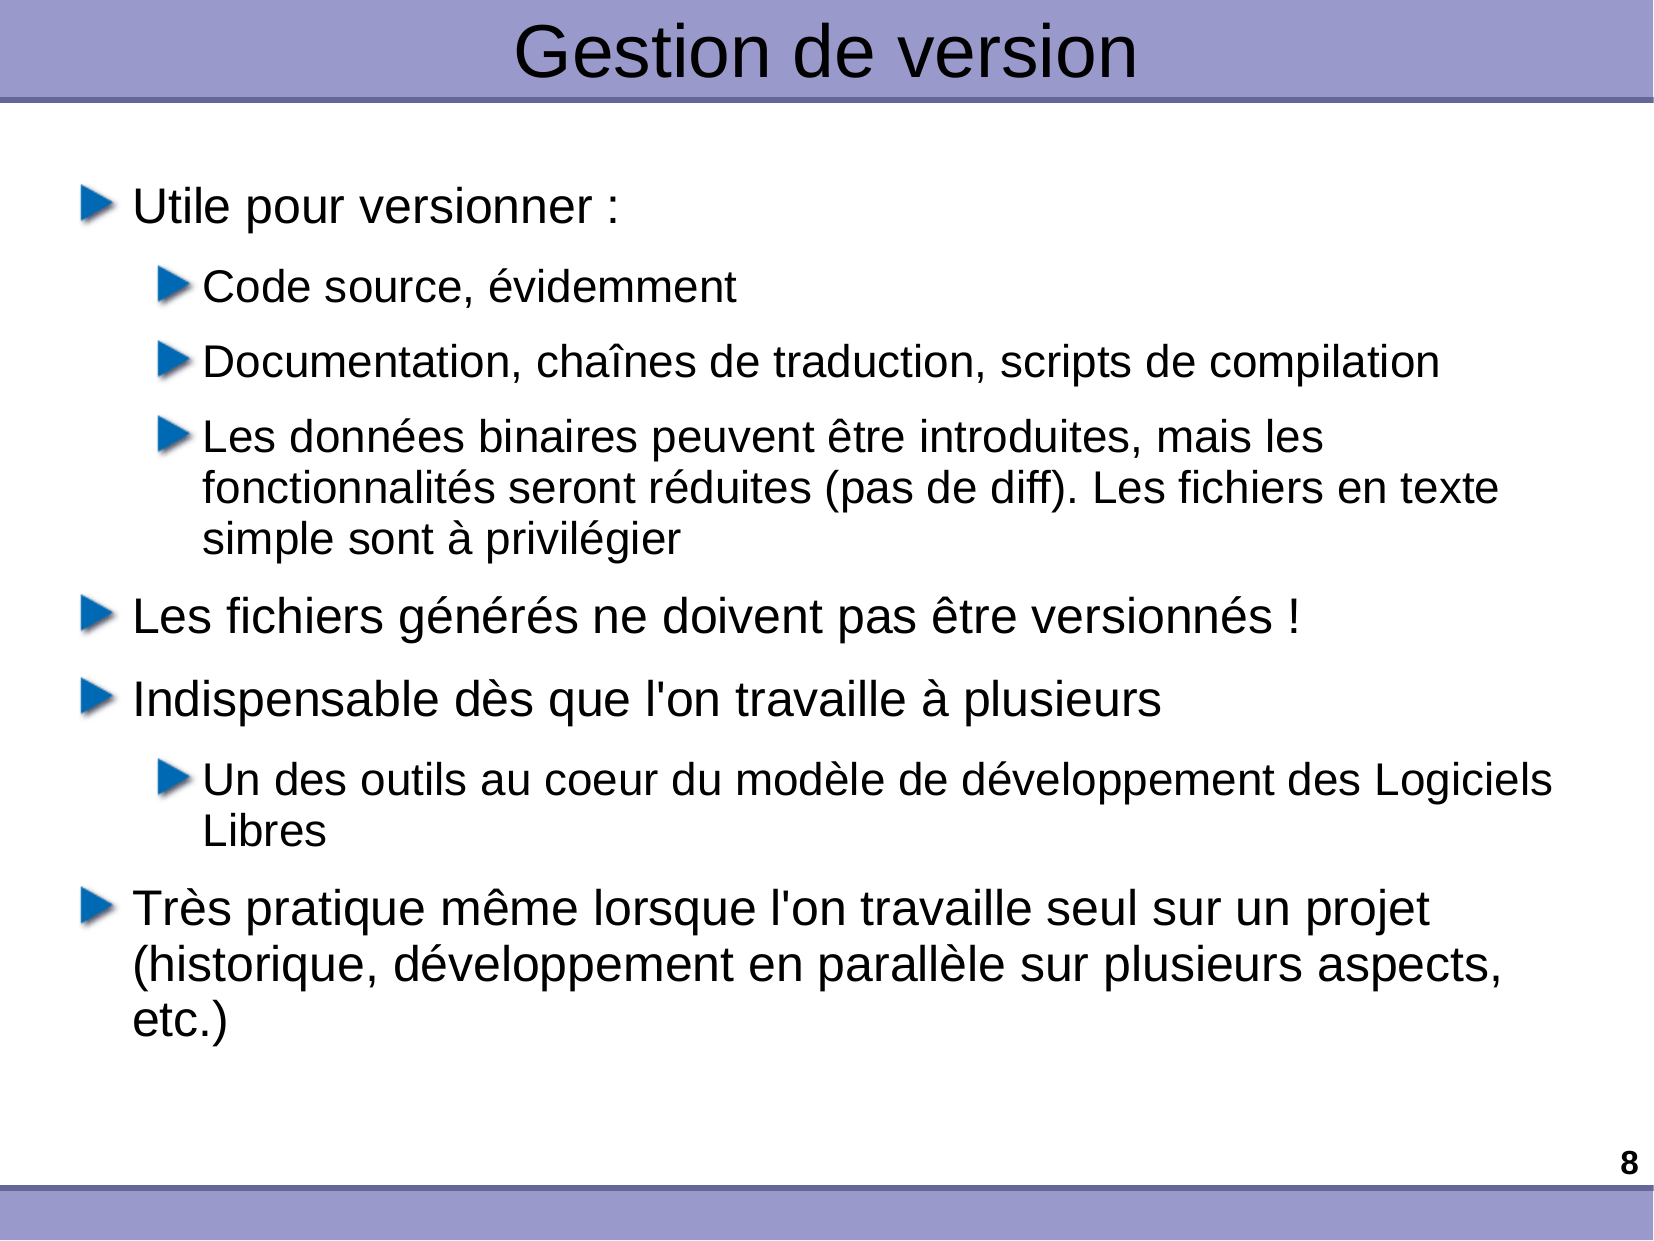

# Gestion de version
Utile pour versionner :
Code source, évidemment
Documentation, chaînes de traduction, scripts de compilation
Les données binaires peuvent être introduites, mais les fonctionnalités seront réduites (pas de diff). Les fichiers en texte simple sont à privilégier
Les fichiers générés ne doivent pas être versionnés !
Indispensable dès que l'on travaille à plusieurs
Un des outils au coeur du modèle de développement des Logiciels Libres
Très pratique même lorsque l'on travaille seul sur un projet (historique, développement en parallèle sur plusieurs aspects, etc.)